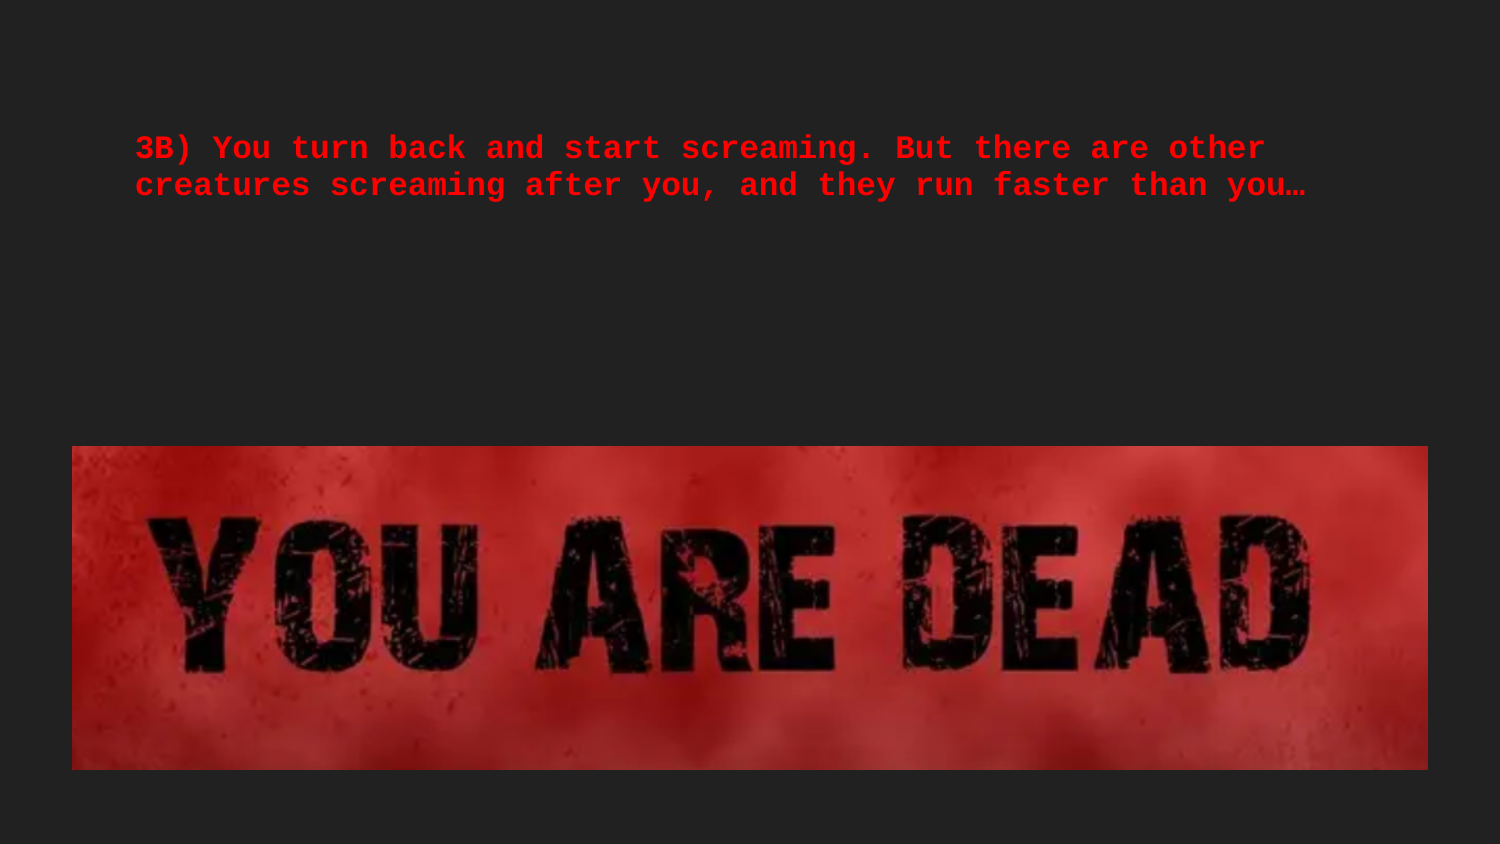

# 3B) You turn back and start screaming. But there are other creatures screaming after you, and they run faster than you…